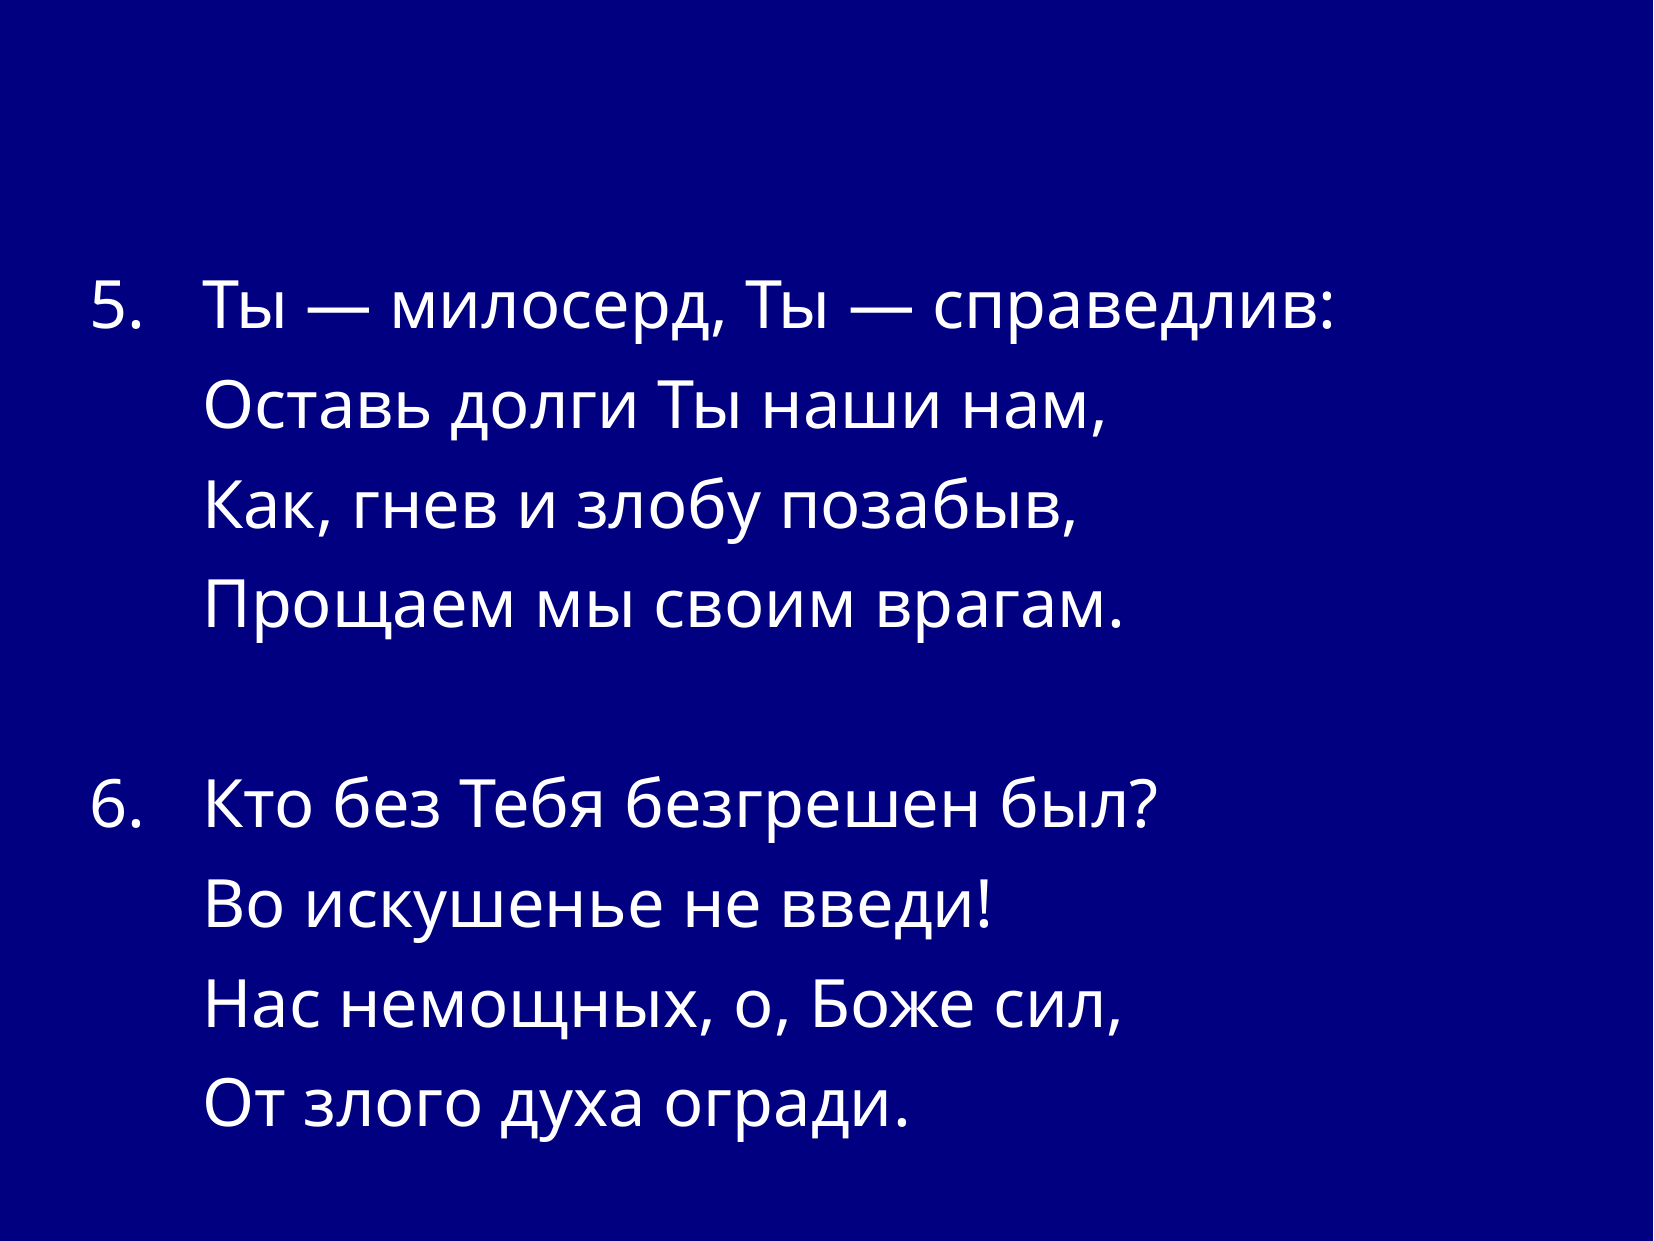

5.	Ты — милосерд, Ты — справедлив:
	Оставь долги Ты наши нам,
	Как, гнев и злобу позабыв,
	Прощаем мы своим врагам.
6.	Кто без Тебя безгрешен был?
	Во искушенье не введи!
	Нас немощных, о, Боже сил,
	От злого духа огради.